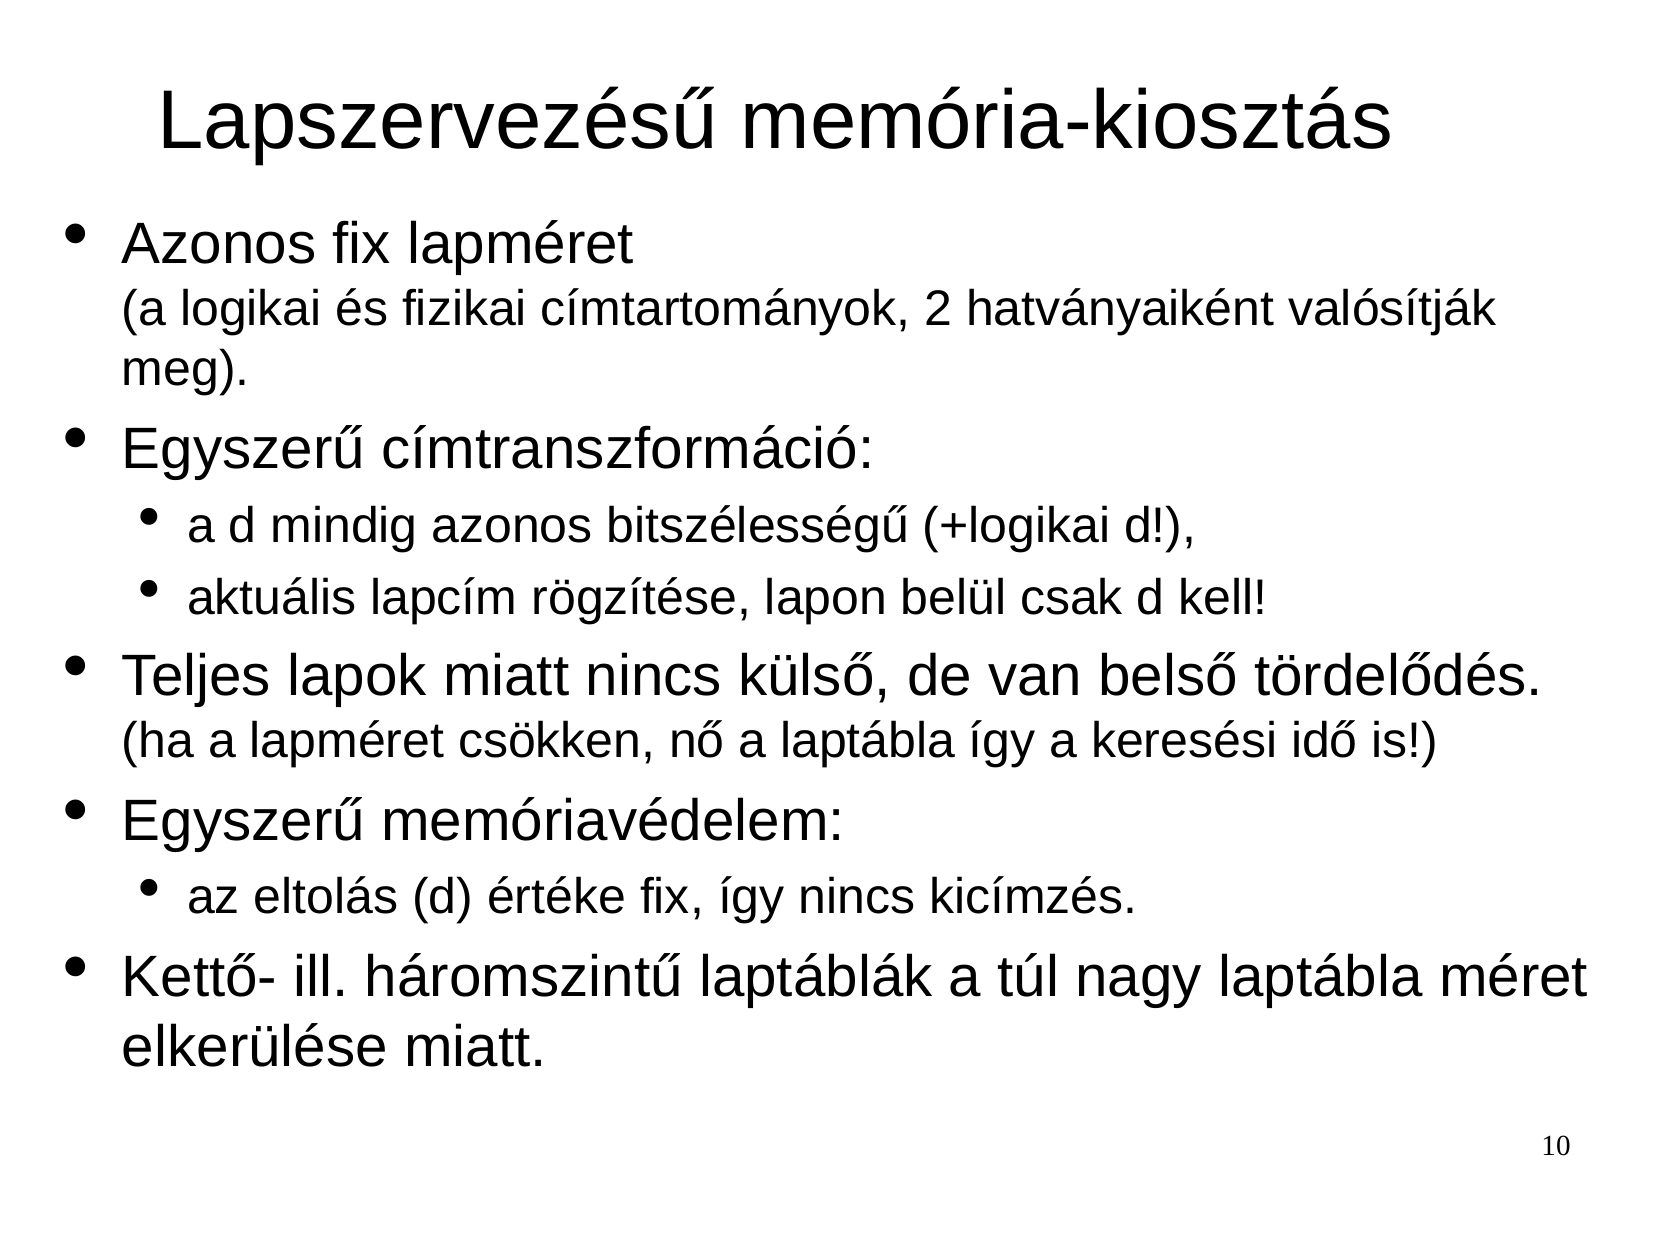

# Lapszervezésű memória-kiosztás
Azonos fix lapméret
(a logikai és fizikai címtartományok, 2 hatványaiként valósítják meg).
Egyszerű címtranszformáció:
a d mindig azonos bitszélességű (+logikai d!),
aktuális lapcím rögzítése, lapon belül csak d kell!
Teljes lapok miatt nincs külső, de van belső tördelődés. (ha a lapméret csökken, nő a laptábla így a keresési idő is!)
Egyszerű memóriavédelem:
az eltolás (d) értéke fix, így nincs kicímzés.
Kettő- ill. háromszintű laptáblák a túl nagy laptábla méret elkerülése miatt.
10